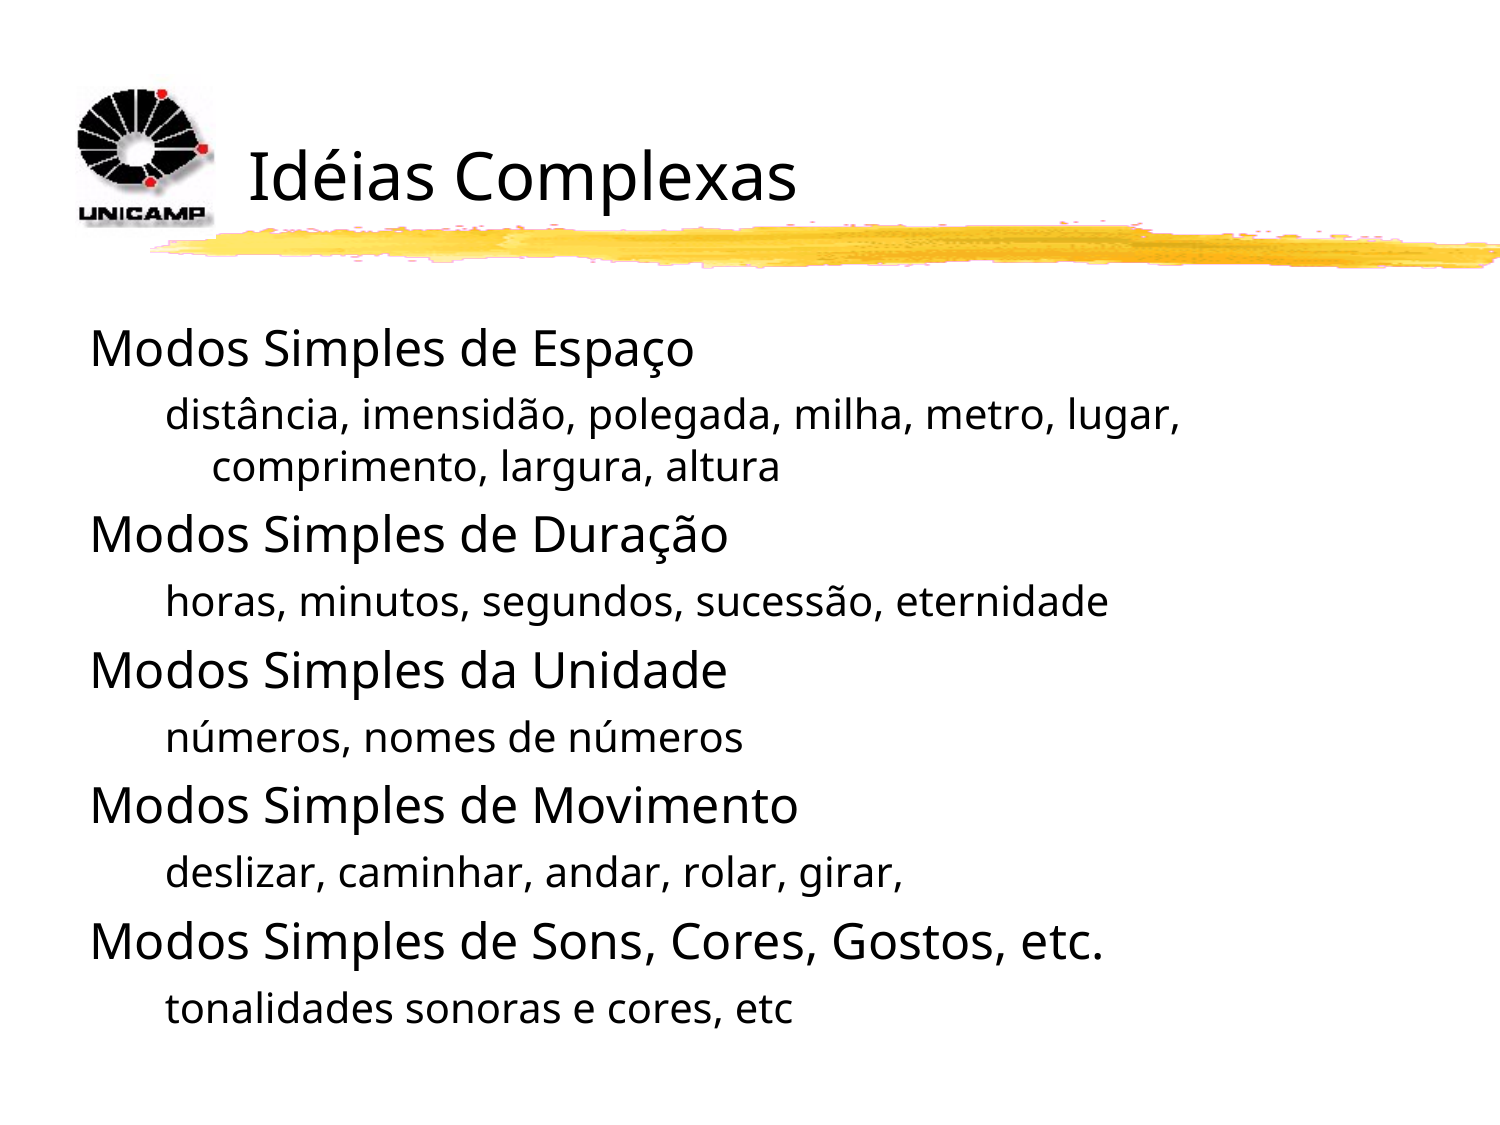

# Idéias Complexas
Modos Simples de Espaço
distância, imensidão, polegada, milha, metro, lugar, comprimento, largura, altura
Modos Simples de Duração
horas, minutos, segundos, sucessão, eternidade
Modos Simples da Unidade
números, nomes de números
Modos Simples de Movimento
deslizar, caminhar, andar, rolar, girar,
Modos Simples de Sons, Cores, Gostos, etc.
tonalidades sonoras e cores, etc